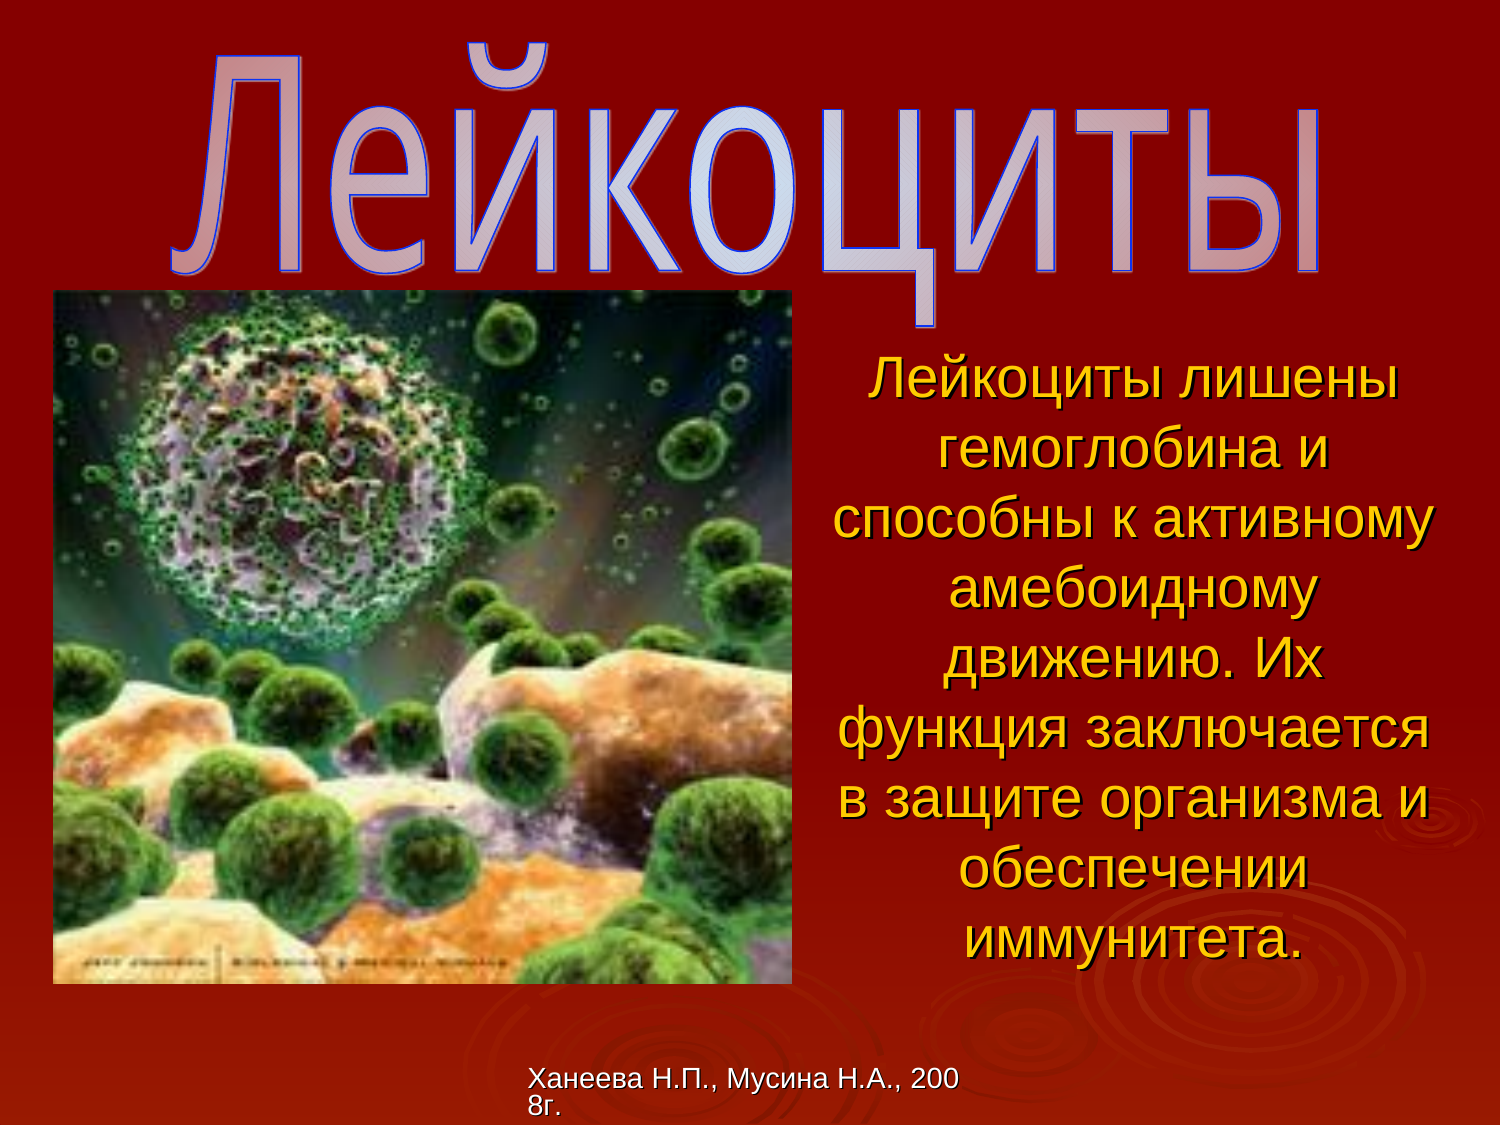

Лейкоциты
Лейкоциты лишены гемоглобина и способны к активному амебоидному движению. Их функция заключается в защите организма и обеспечении иммунитета.
Ханеева Н.П., Мусина Н.А., 2008г.